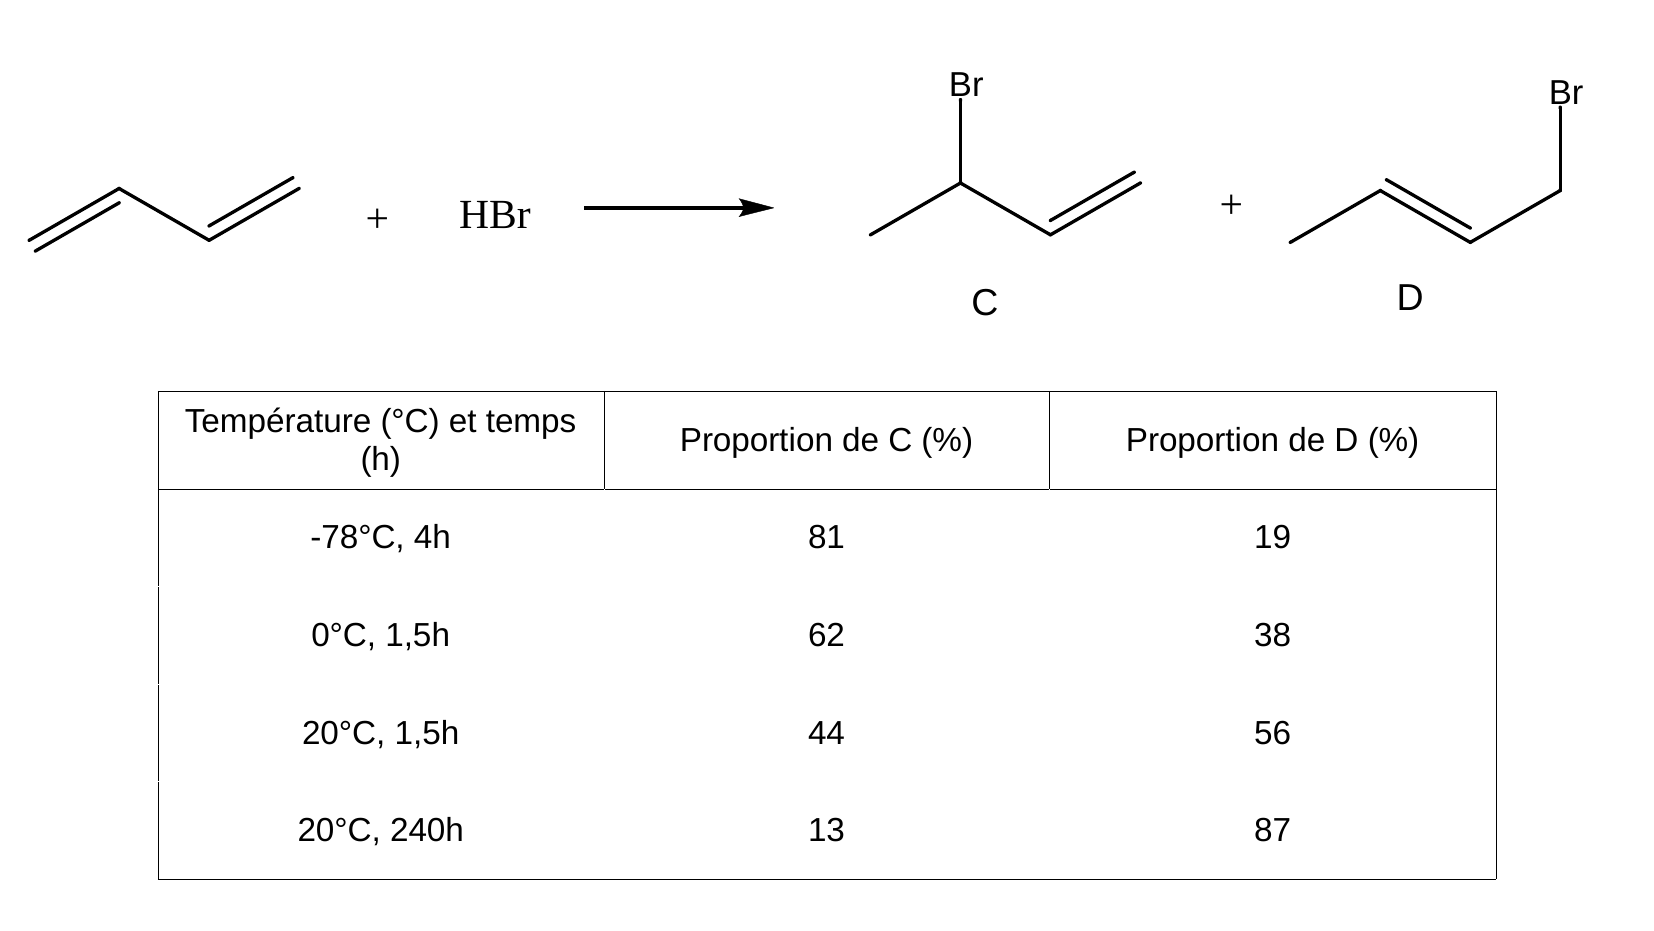

D
C
| Température (°C) et temps (h) | Proportion de C (%) | Proportion de D (%) |
| --- | --- | --- |
| -78°C, 4h | 81 | 19 |
| 0°C, 1,5h | 62 | 38 |
| 20°C, 1,5h | 44 | 56 |
| 20°C, 240h | 13 | 87 |